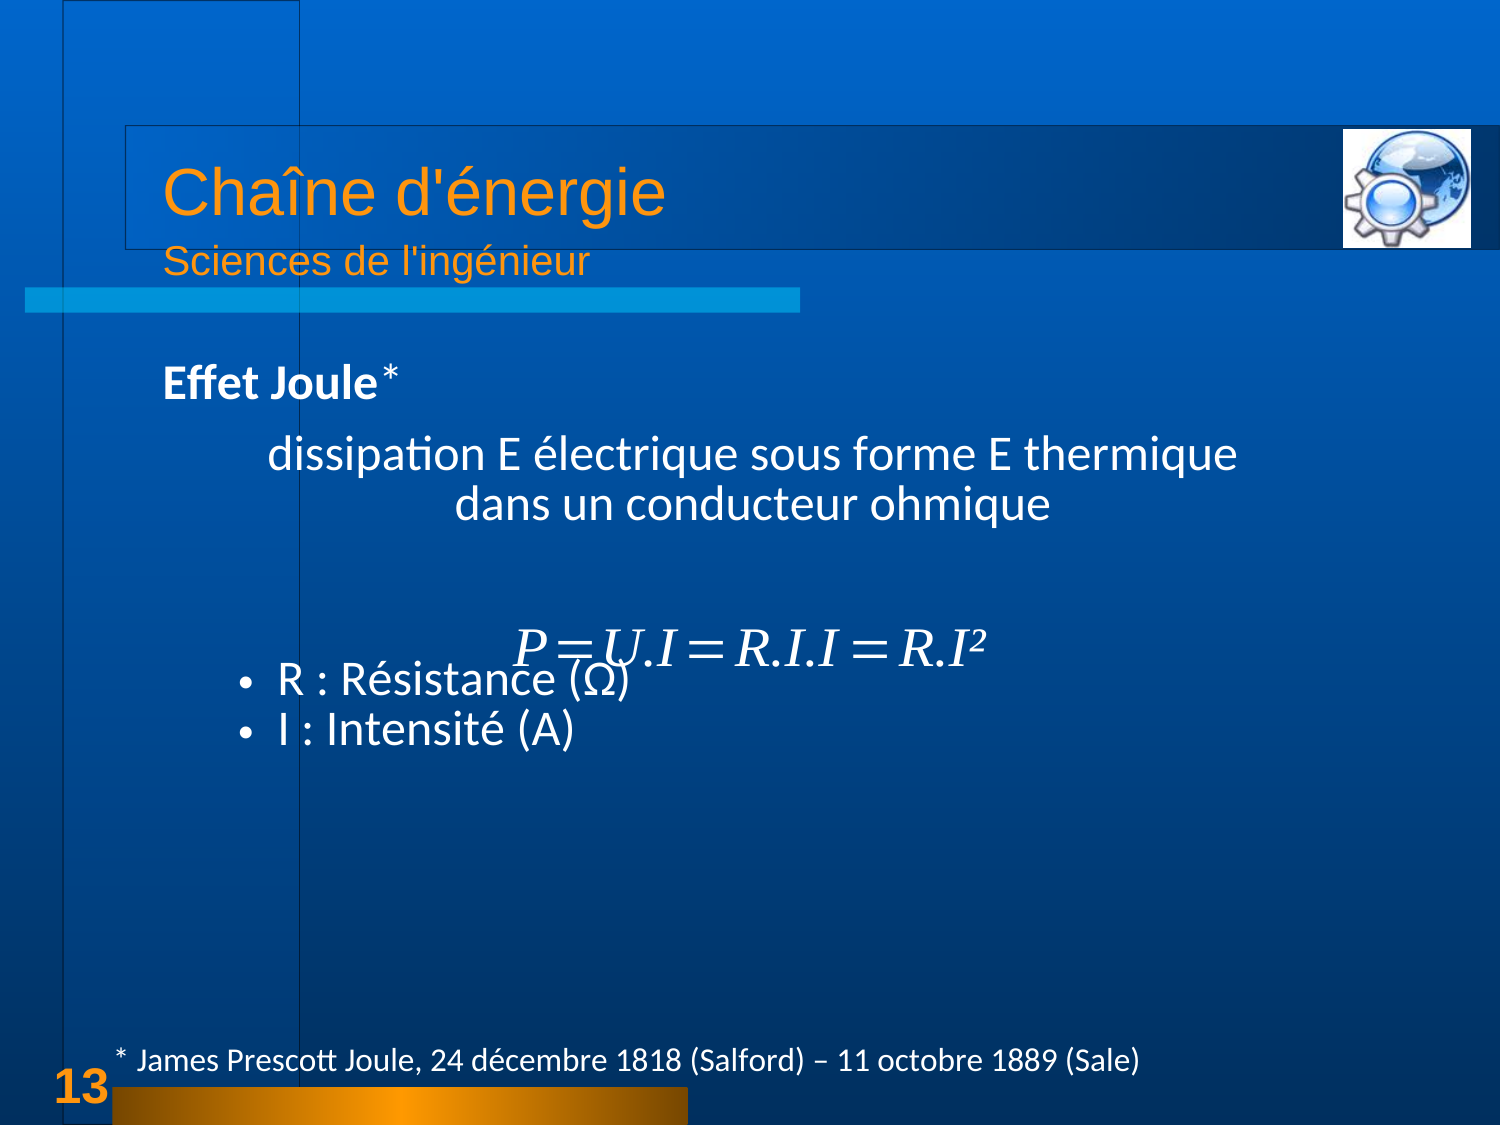

Effet Joule*
dissipation E électrique sous forme E thermique
dans un conducteur ohmique
 R : Résistance (Ω)
 I : Intensité (A)
* James Prescott Joule, 24 décembre 1818 (Salford) – 11 octobre 1889 (Sale)